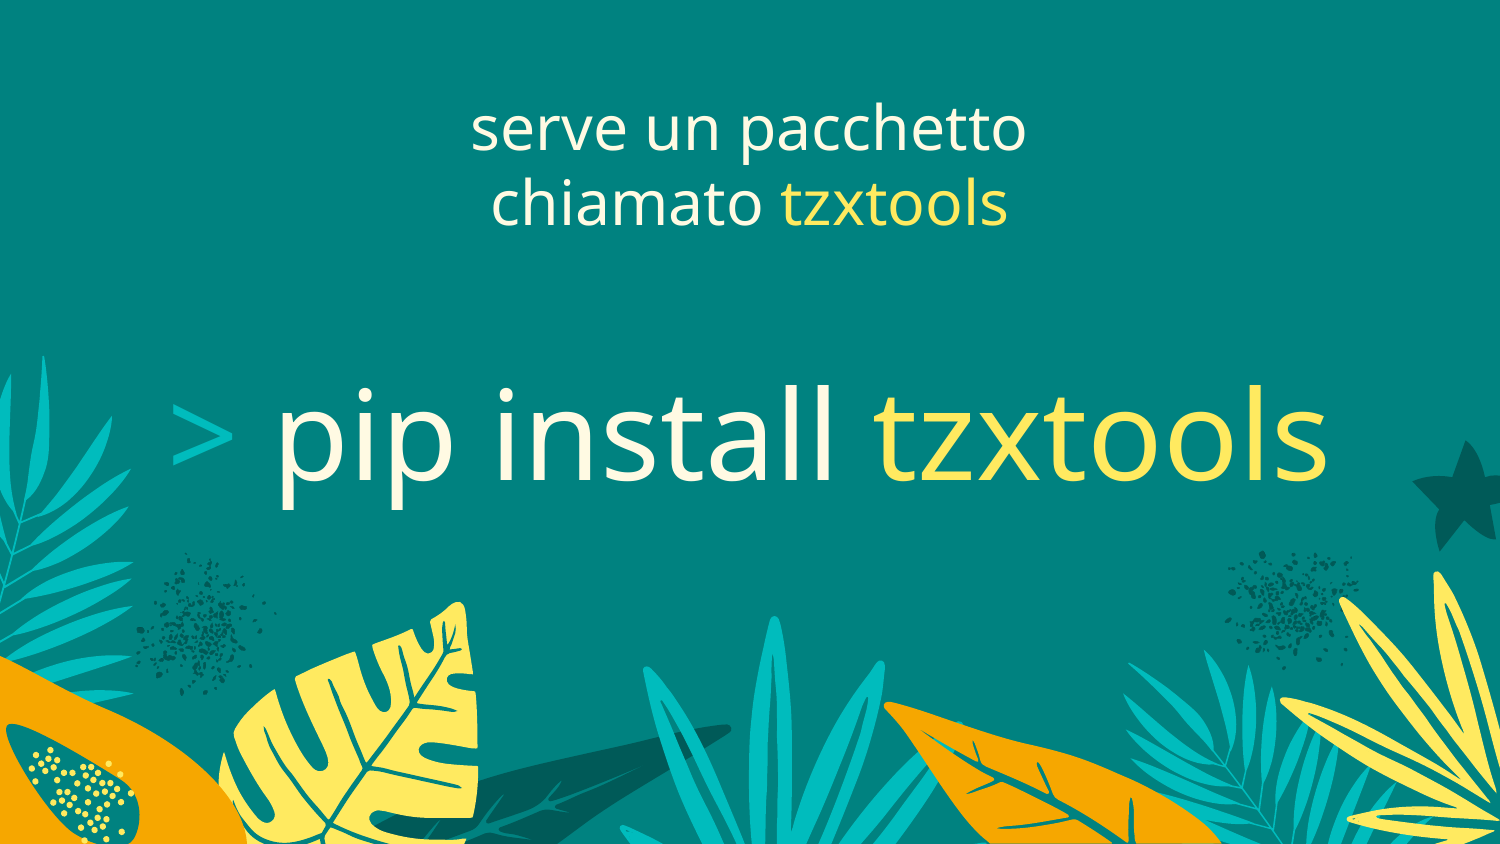

serve un pacchetto chiamato tzxtools
# > pip install tzxtools